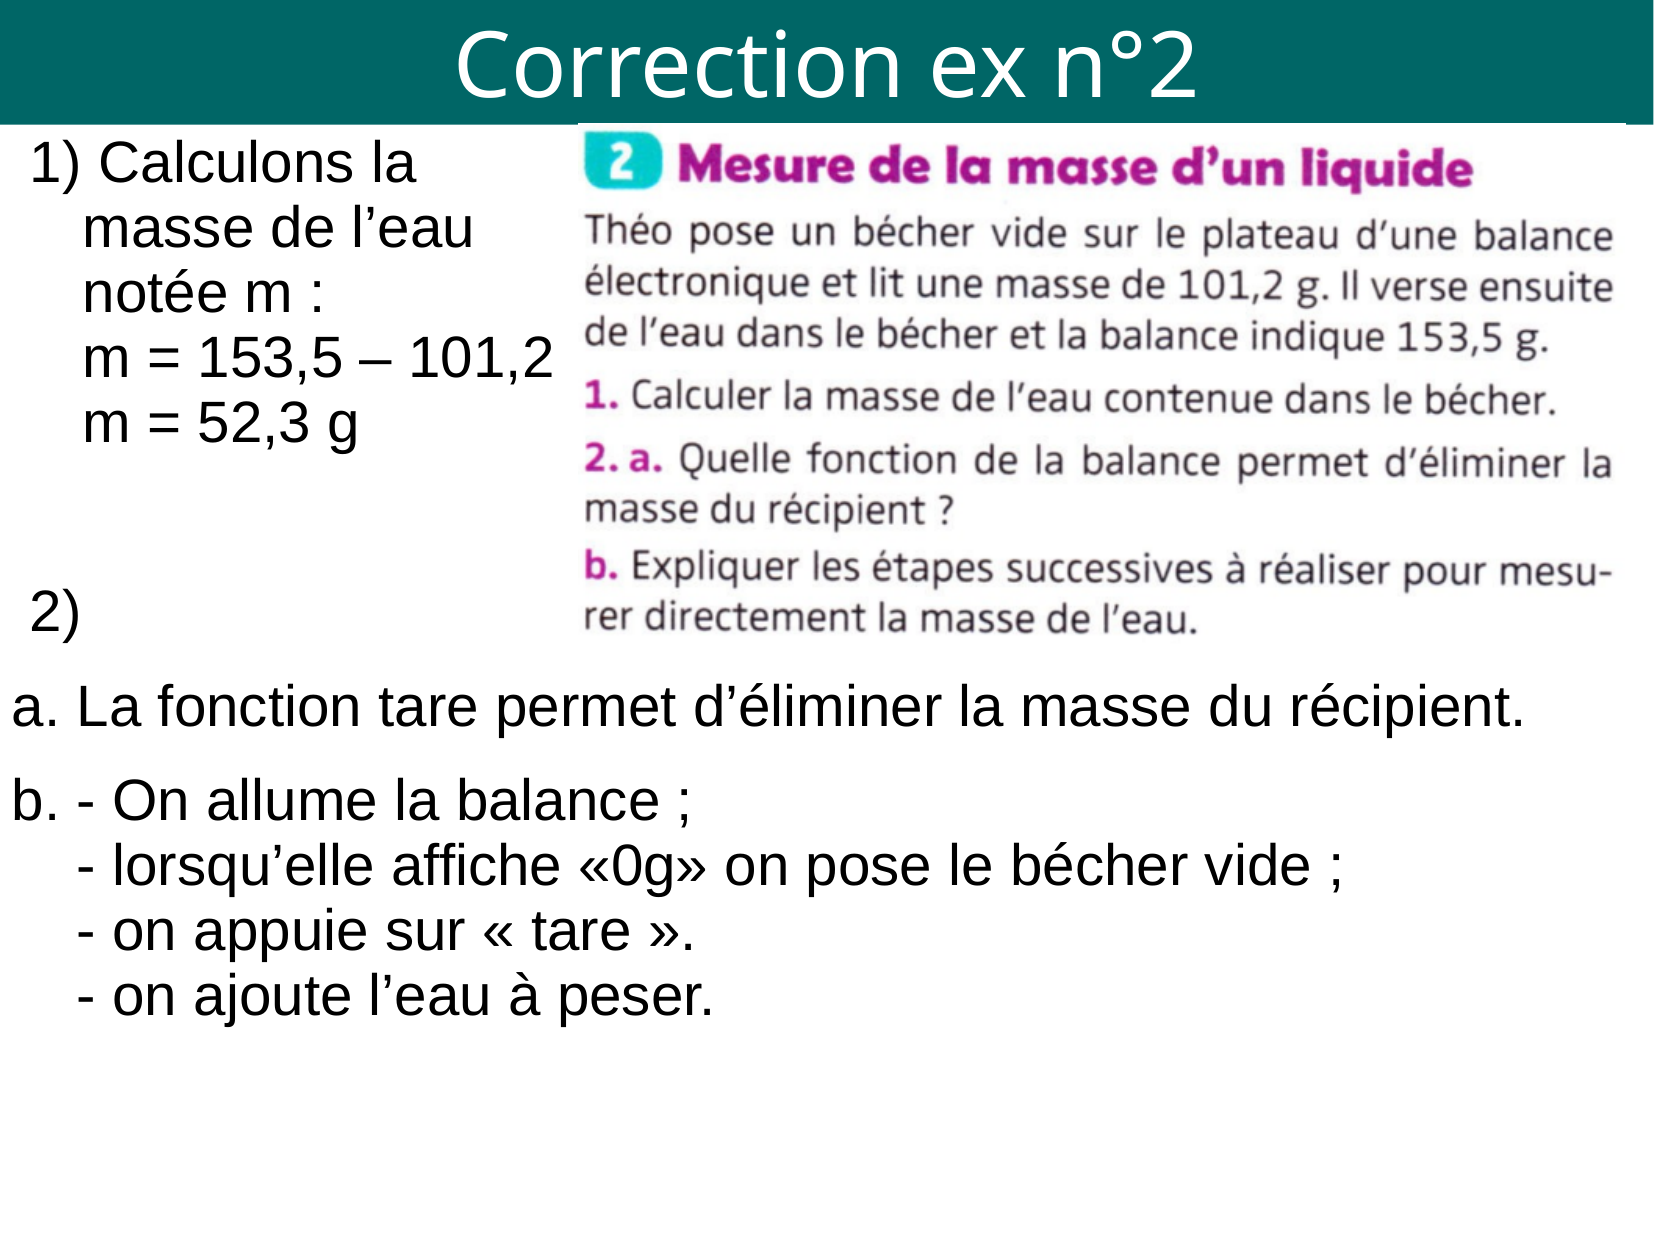

# Correction ex n°2
 Calculons la
masse de l’eau
notée m :
m = 153,5 – 101,2
m = 52,3 g
a. La fonction tare permet d’éliminer la masse du récipient.
b. - On allume la balance ;
 - lorsqu’elle affiche «0g» on pose le bécher vide ;
 - on appuie sur « tare ».
 - on ajoute l’eau à peser.